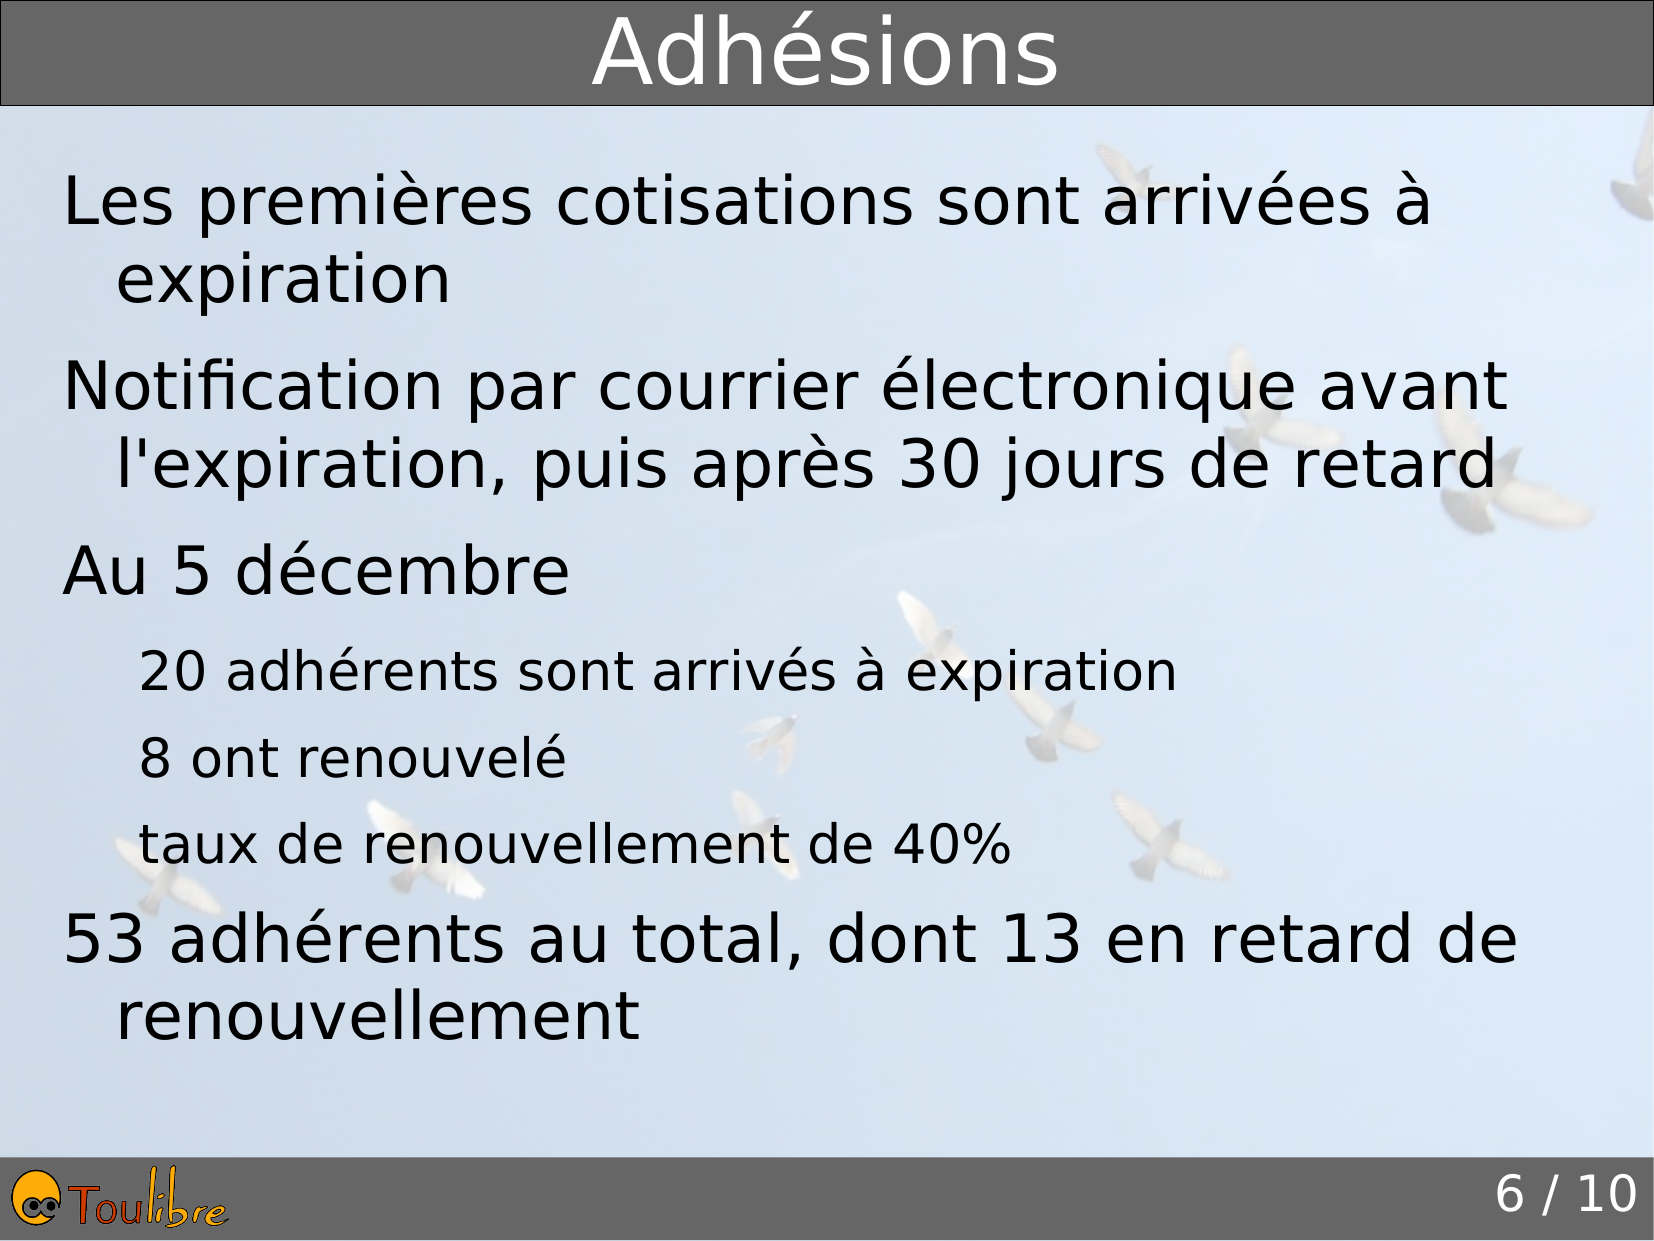

# Adhésions
Les premières cotisations sont arrivées à expiration
Notification par courrier électronique avant l'expiration, puis après 30 jours de retard
Au 5 décembre
20 adhérents sont arrivés à expiration
8 ont renouvelé
taux de renouvellement de 40%
53 adhérents au total, dont 13 en retard de renouvellement